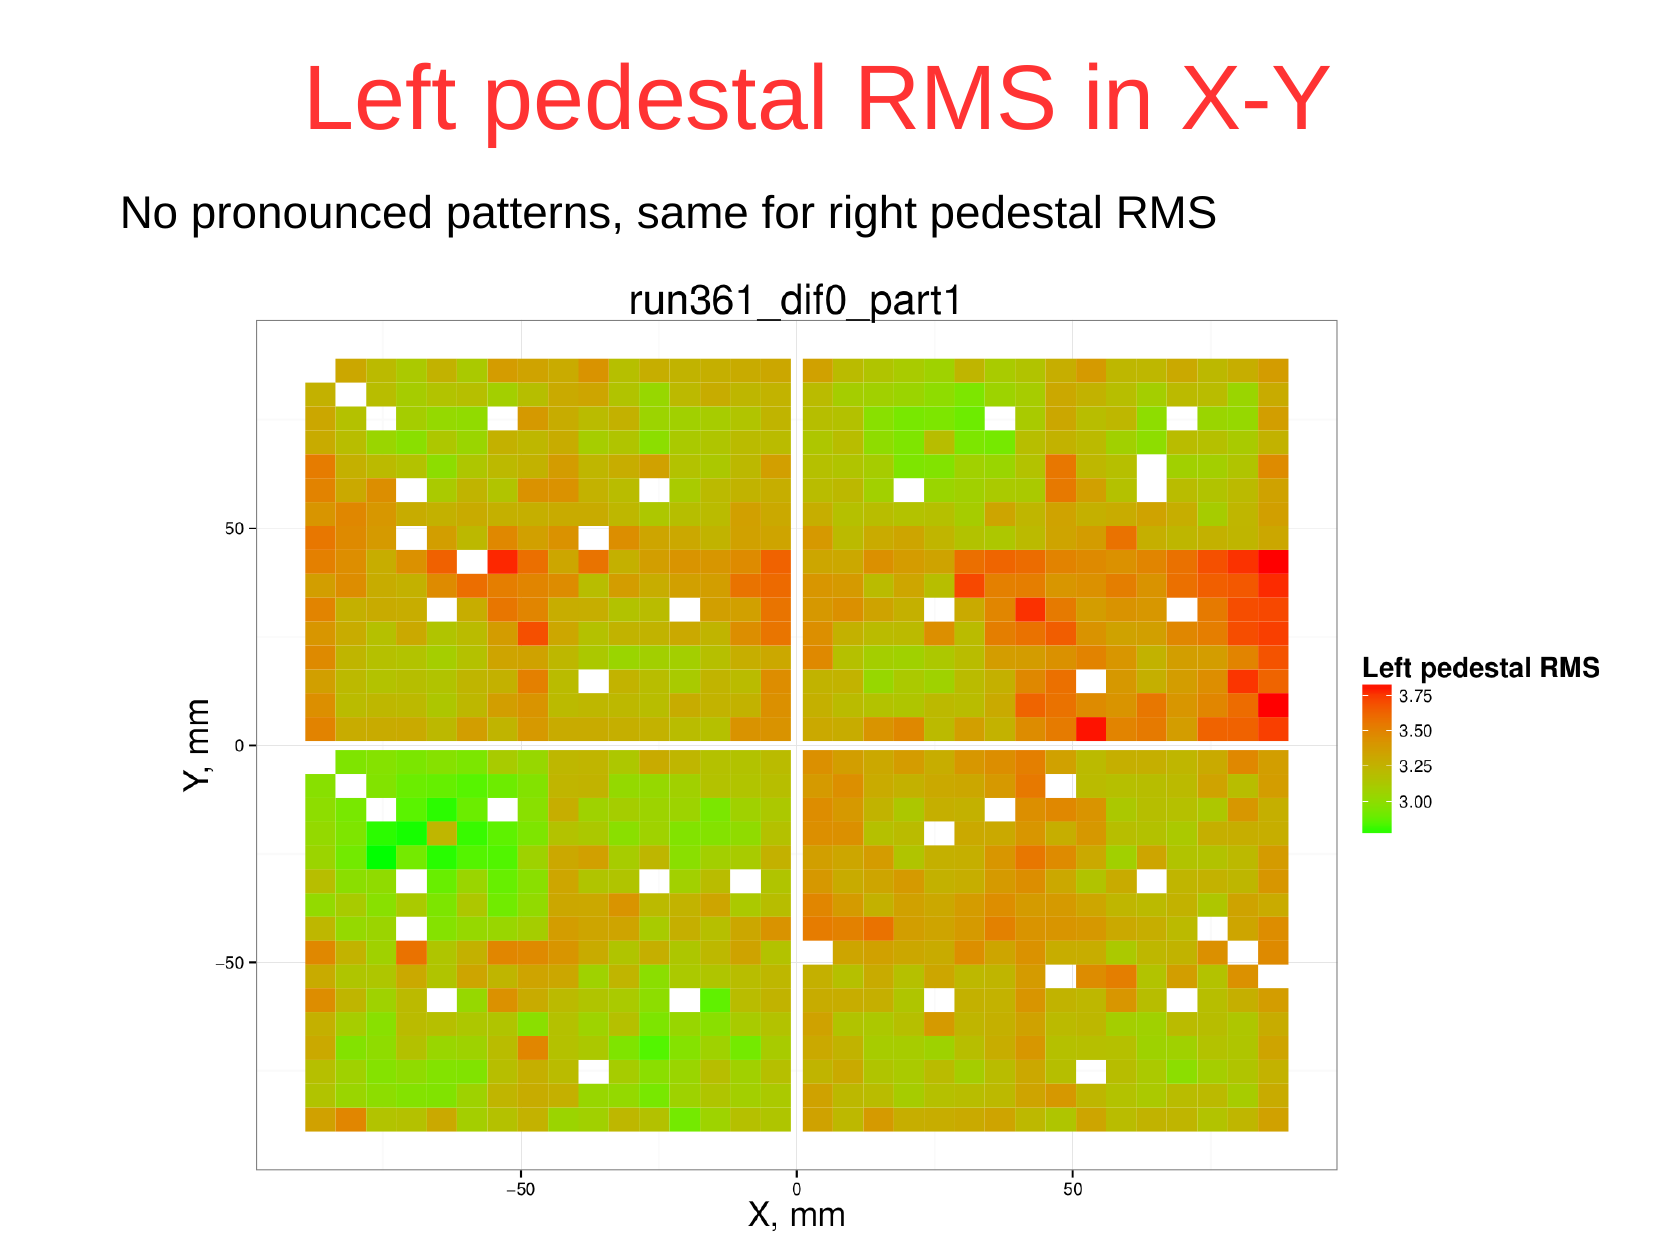

# Left pedestal RMS in X-Y
No pronounced patterns, same for right pedestal RMS